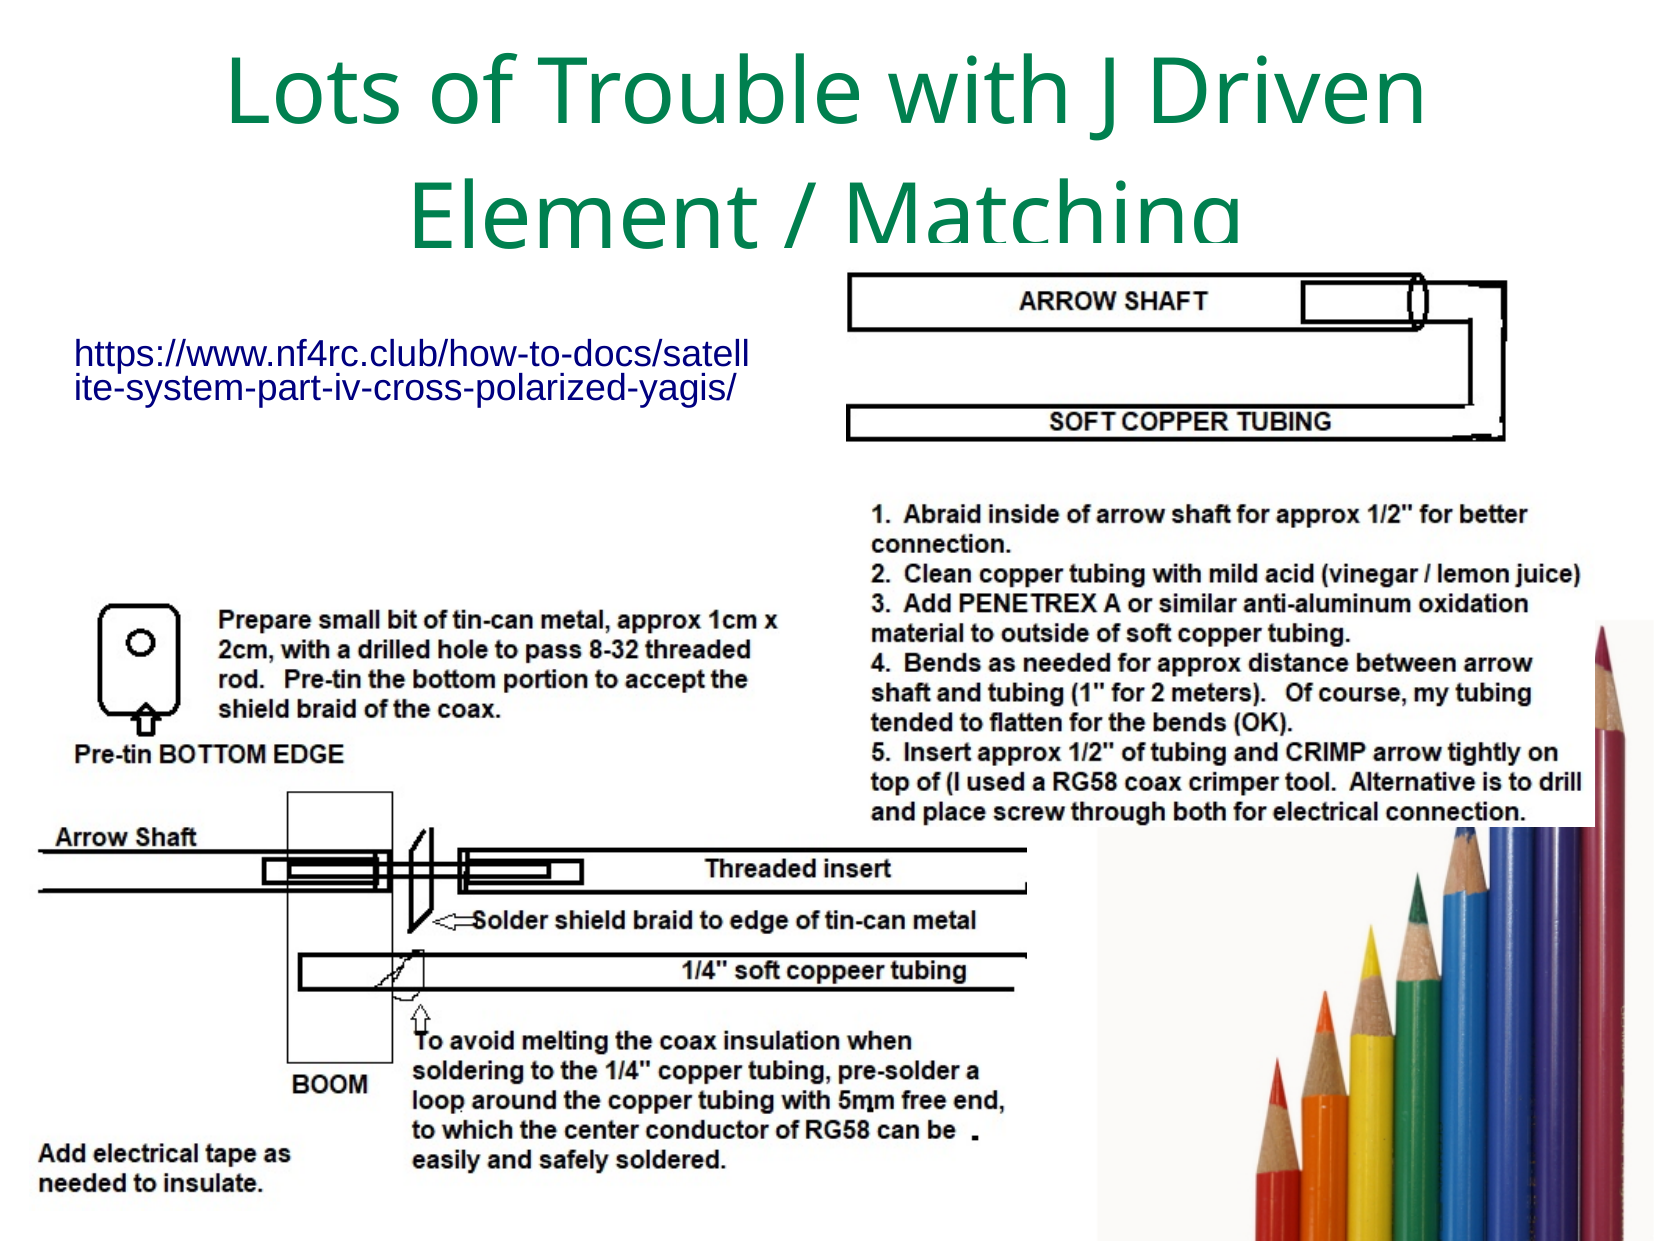

# Lots of Trouble with J Driven Element / Matching
https://www.nf4rc.club/how-to-docs/satellite-system-part-iv-cross-polarized-yagis/